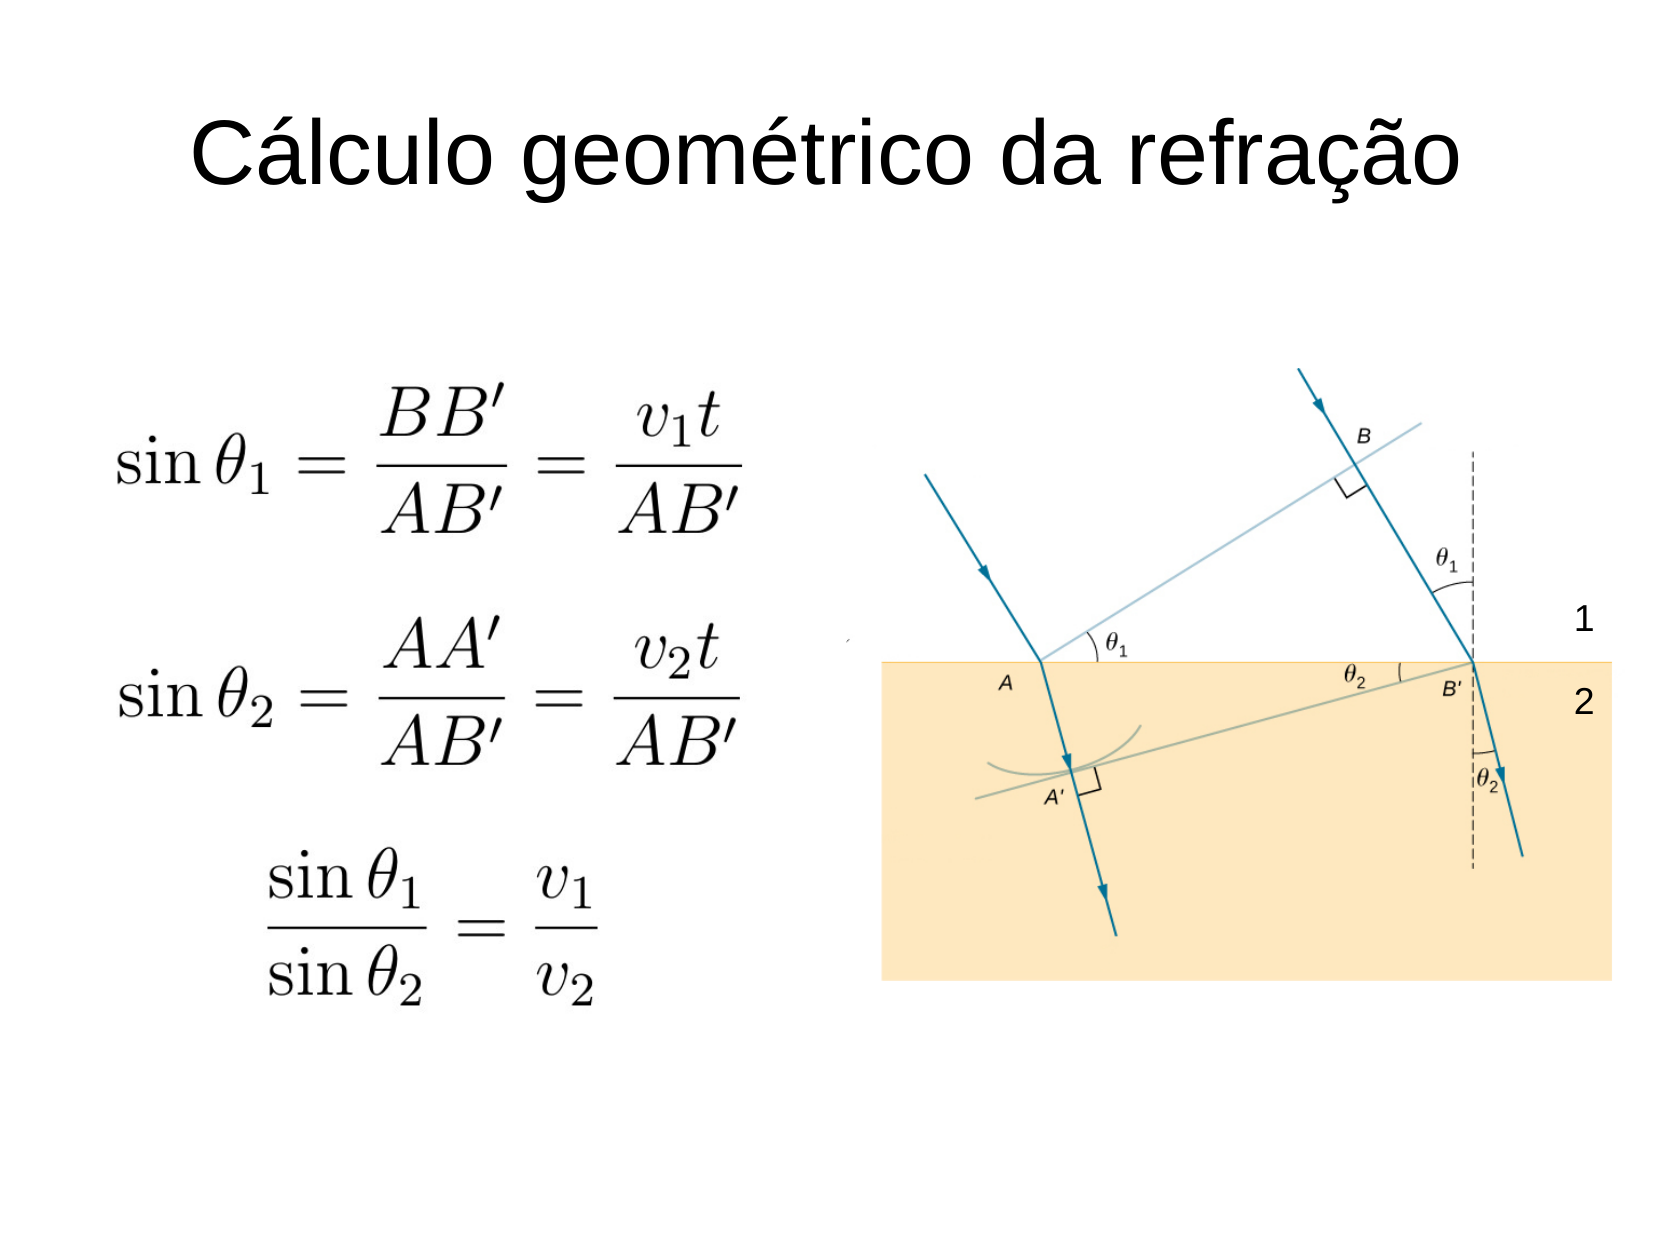

# Cálculo geométrico da refração
1
2